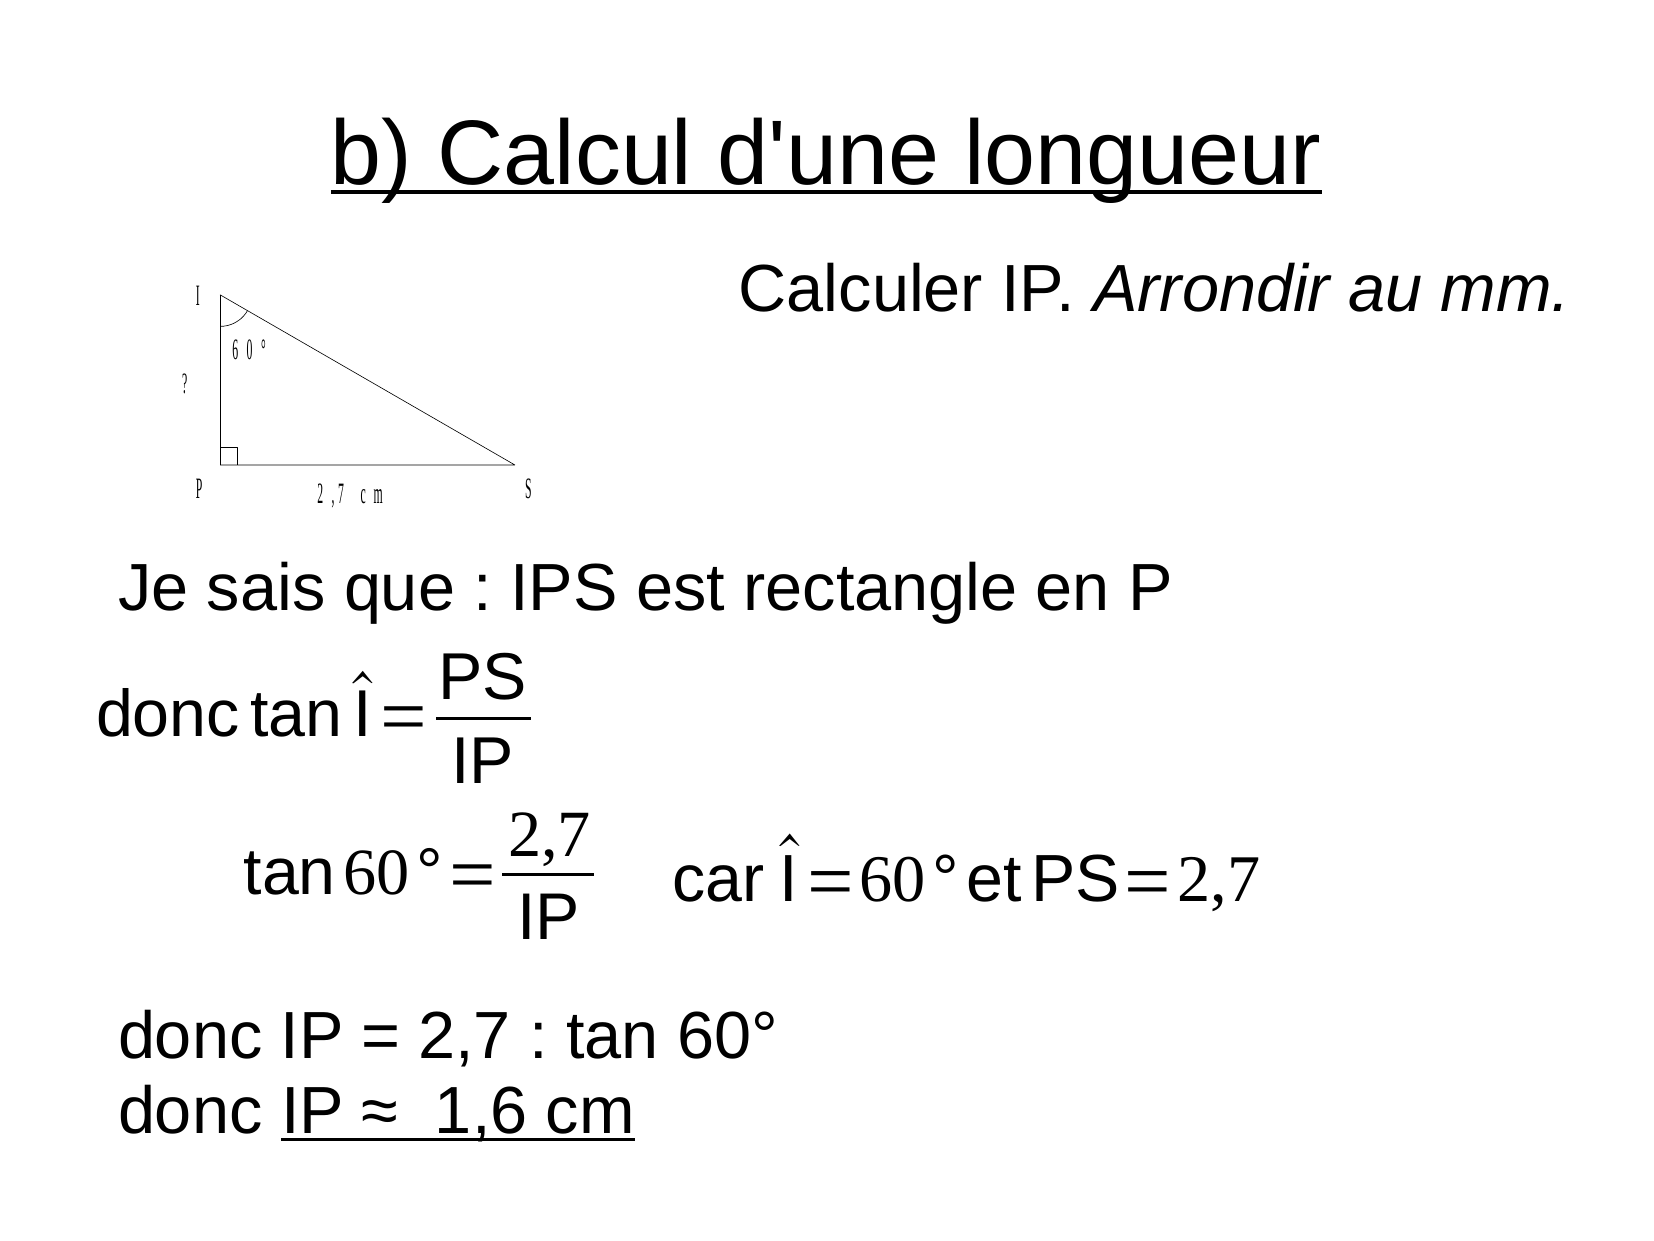

# b) Calcul d'une longueur
Calculer IP. Arrondir au mm.
Je sais que : IPS est rectangle en P
donc IP = 2,7 : tan 60°
donc IP ≈ 1,6 cm